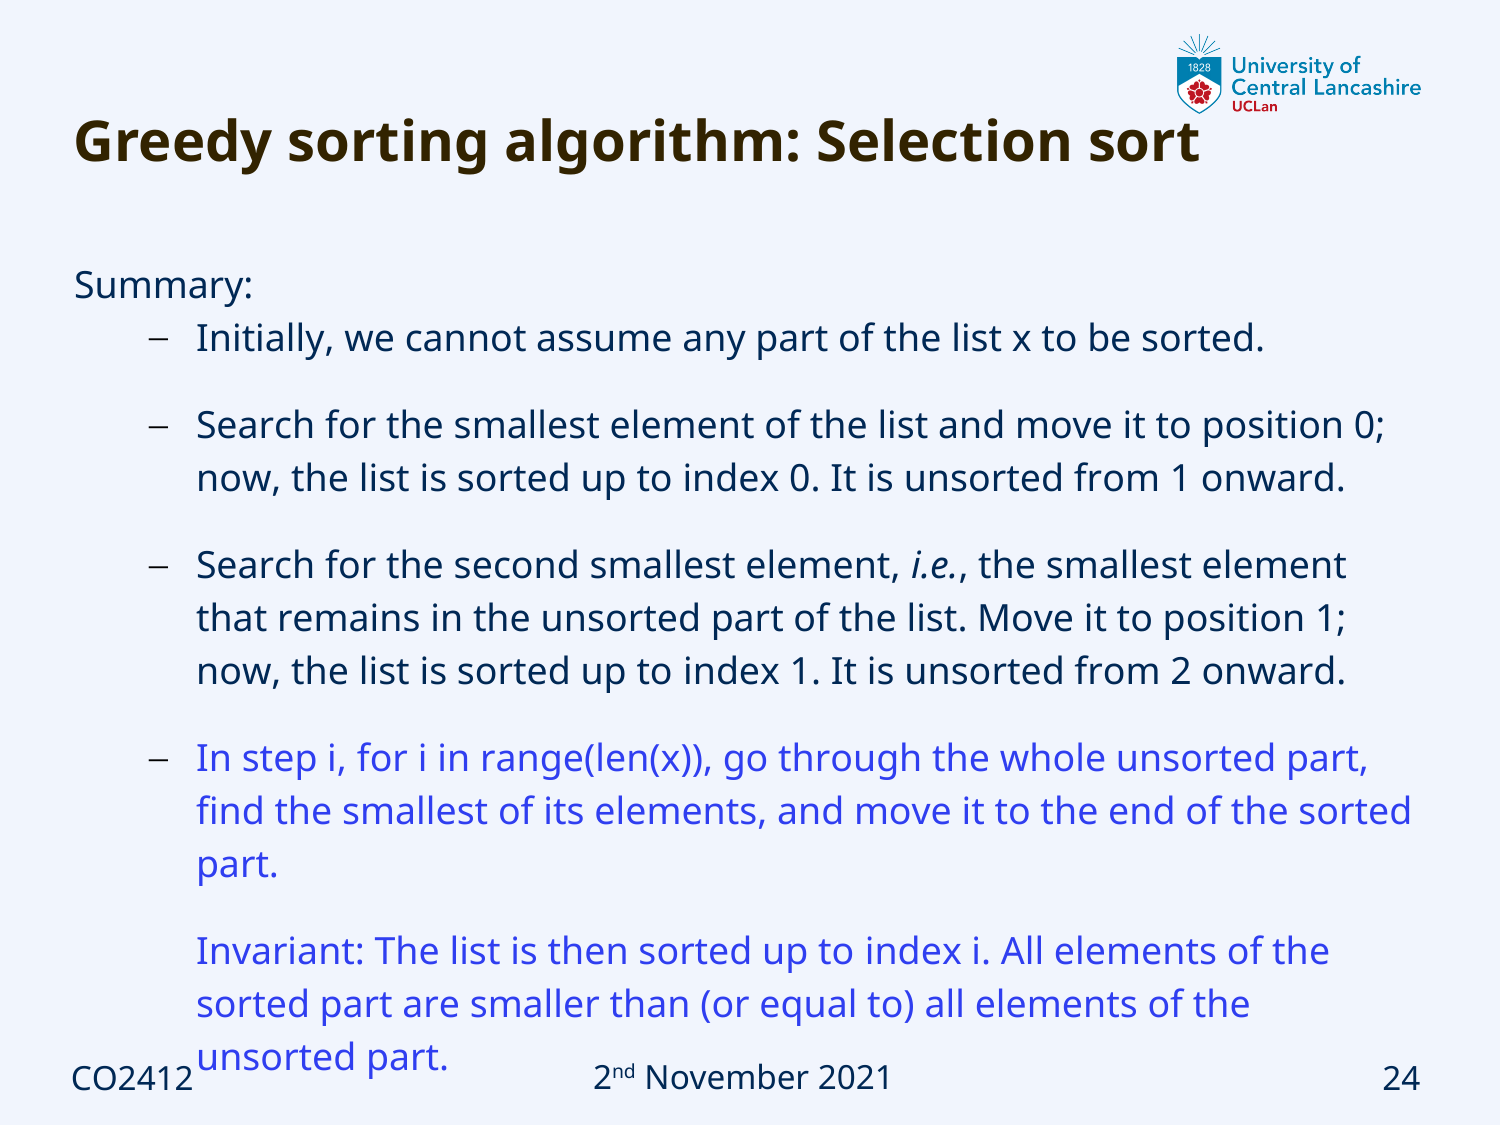

# Greedy sorting algorithm: Selection sort
Summary:
Initially, we cannot assume any part of the list x to be sorted.
Search for the smallest element of the list and move it to position 0; now, the list is sorted up to index 0. It is unsorted from 1 onward.
Search for the second smallest element, i.e., the smallest element that remains in the unsorted part of the list. Move it to position 1; now, the list is sorted up to index 1. It is unsorted from 2 onward.
In step i, for i in range(len(x)), go through the whole unsorted part, find the smallest of its elements, and move it to the end of the sorted part.
Invariant: The list is then sorted up to index i. All elements of the sorted part are smaller than (or equal to) all elements of the unsorted part.